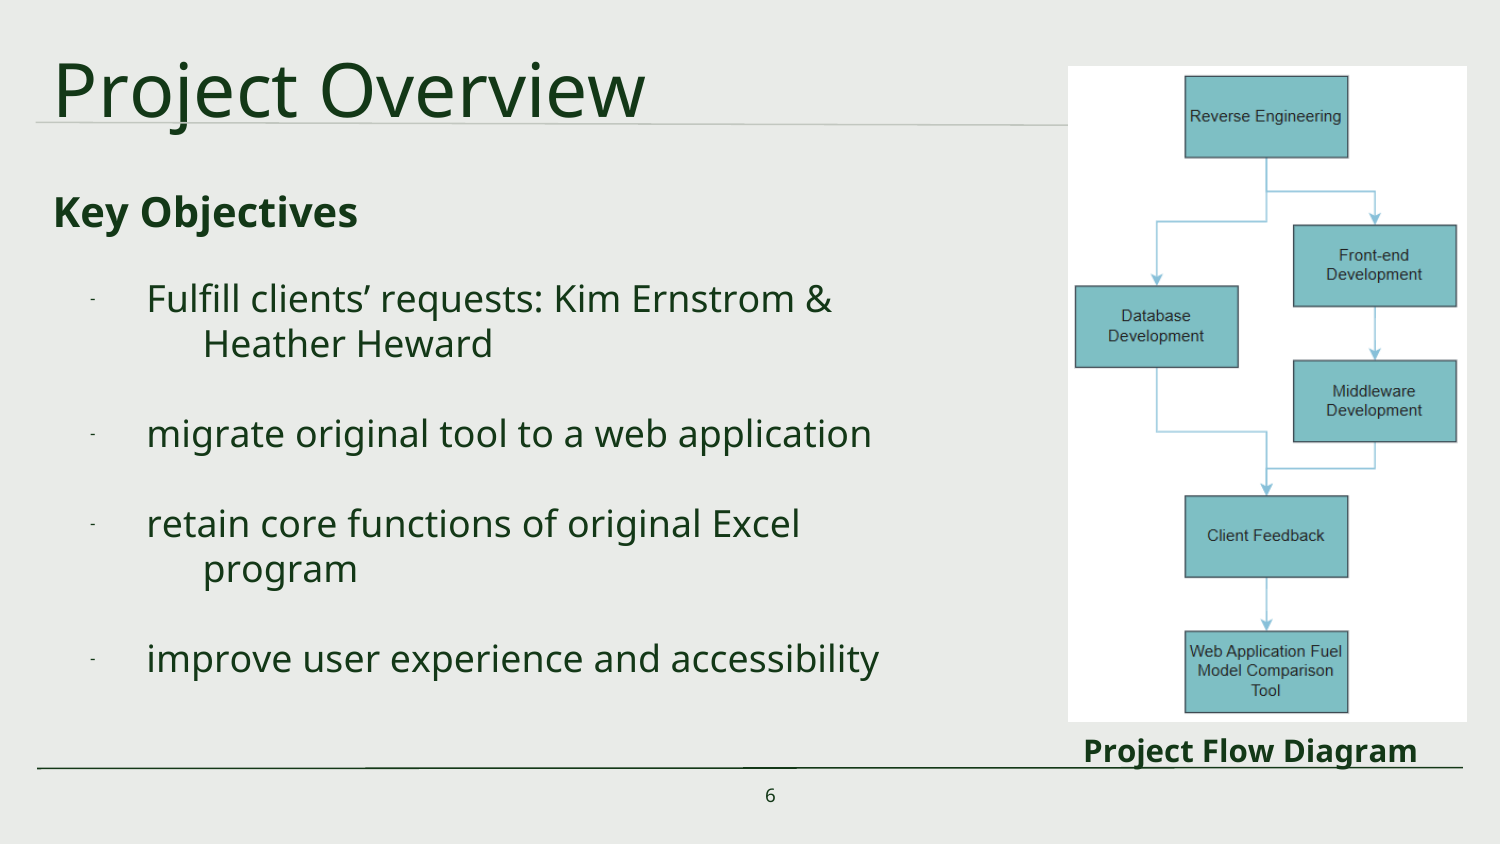

Project Overview
Key Objectives
Fulfill clients’ requests: Kim Ernstrom & Heather Heward
migrate original tool to a web application
retain core functions of original Excel program
improve user experience and accessibility
Project Flow Diagram
# 6